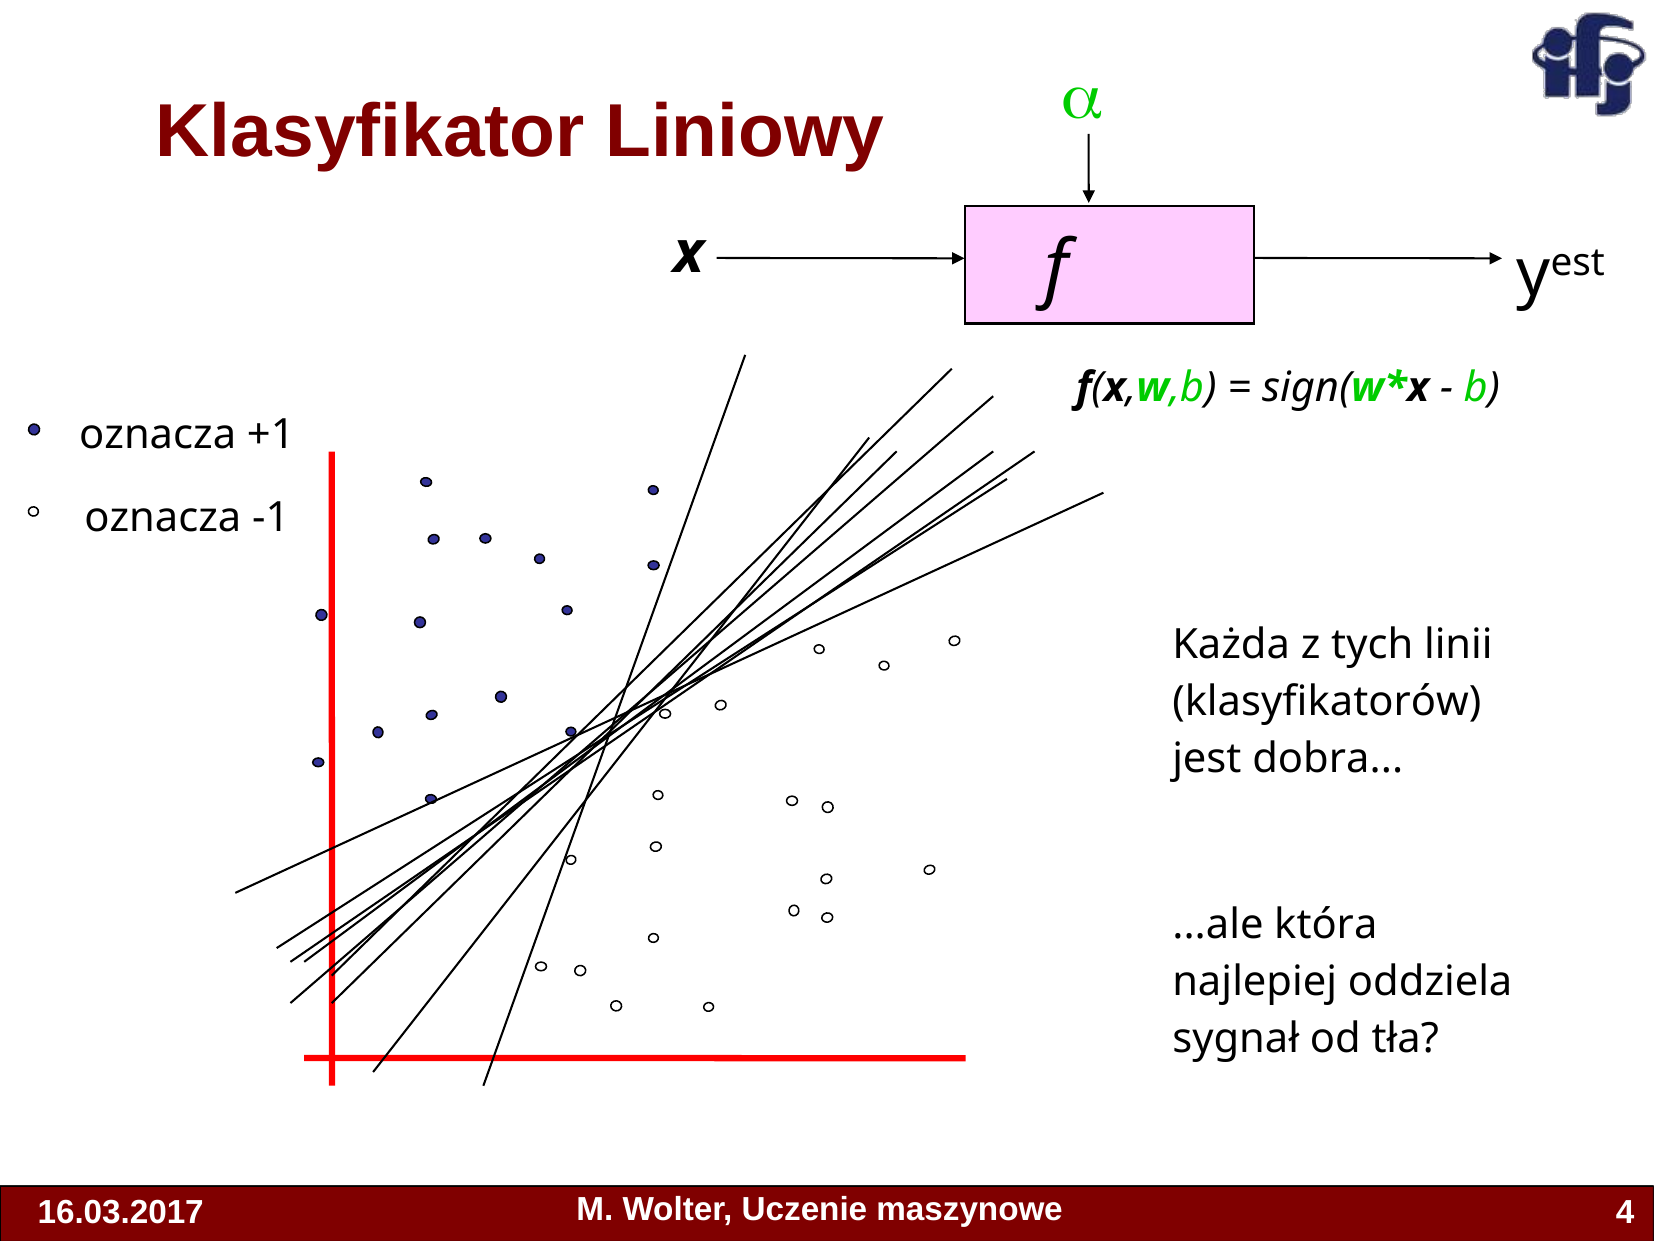

# Klasyfikator Liniowy

x
f
yest
f(x,w,b) = sign(w*x - b)
oznacza +1
oznacza -1
Każda z tych linii (klasyfikatorów) jest dobra...
...ale która najlepiej oddziela sygnał od tła?
7.11.2007
Marcin Wolter, "Support Vector Machines"